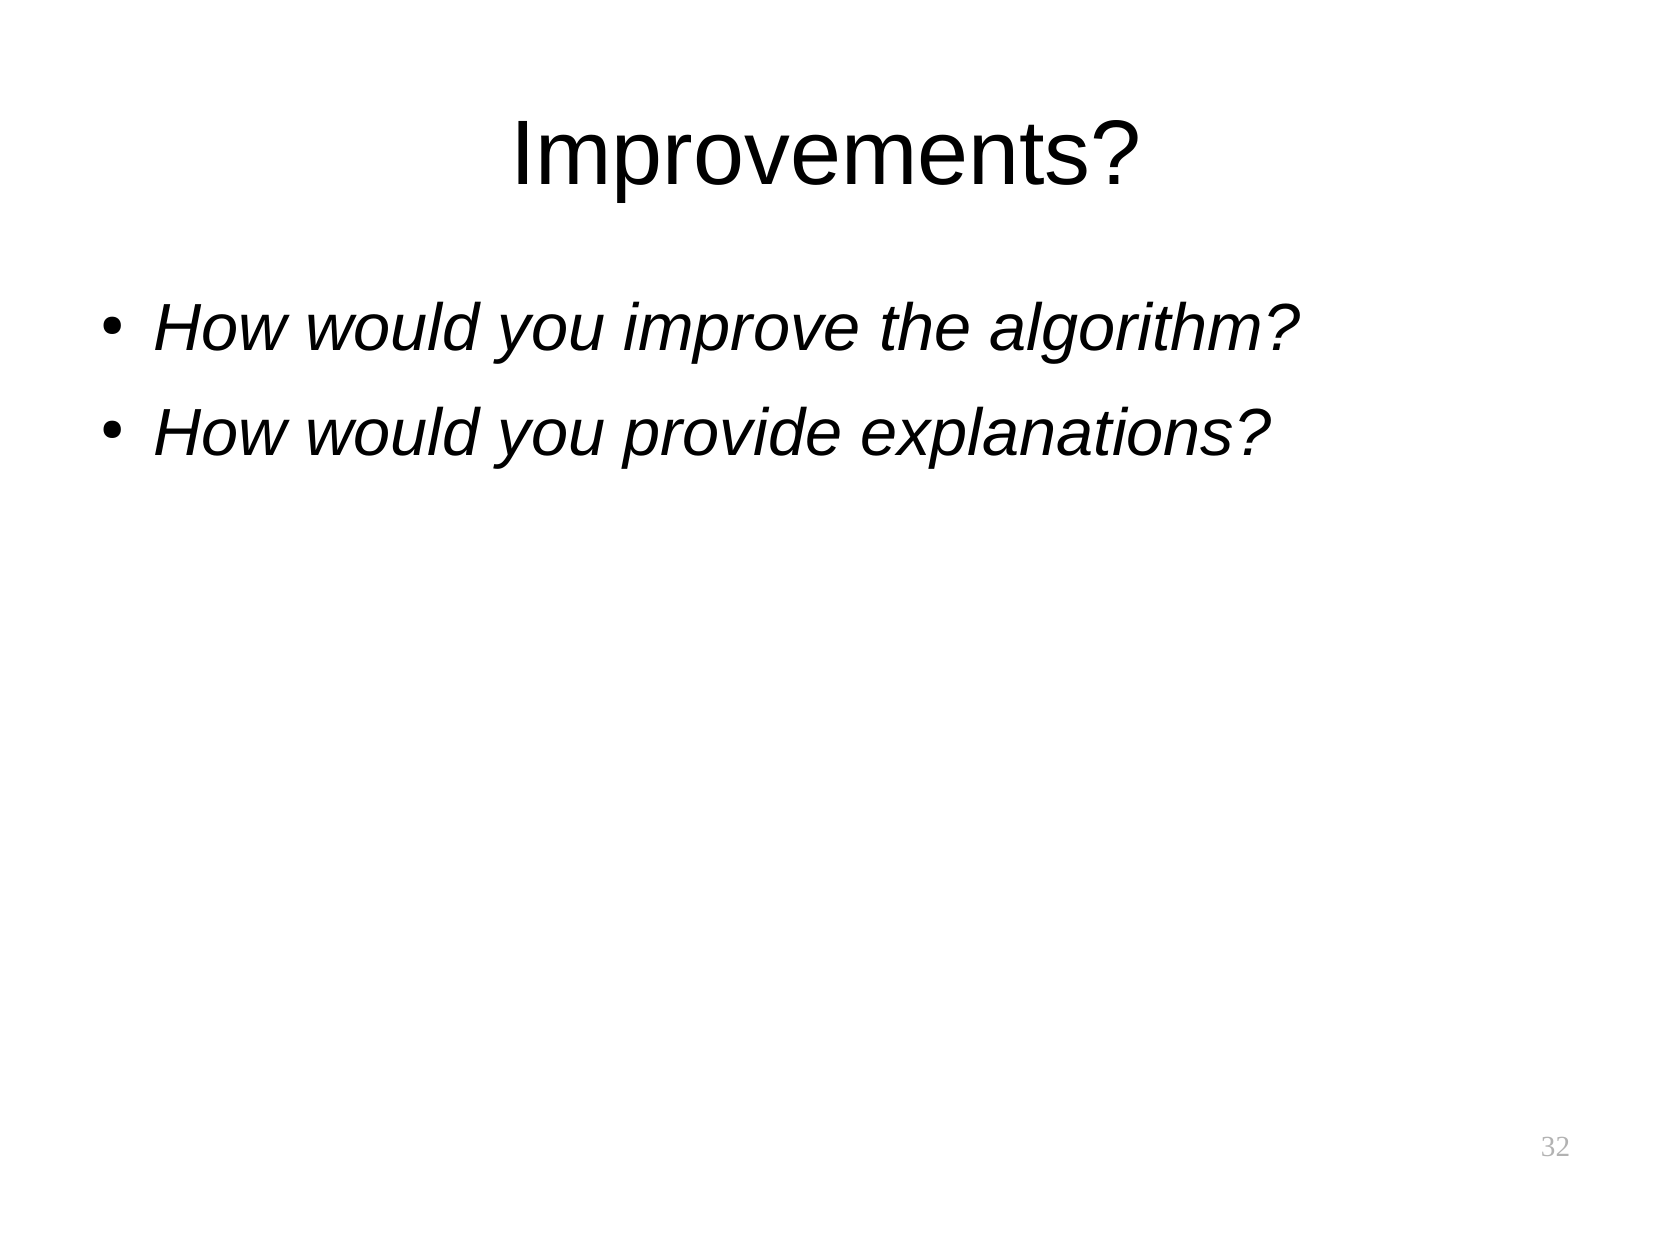

# Improvements?
How would you improve the algorithm?
How would you provide explanations?
32